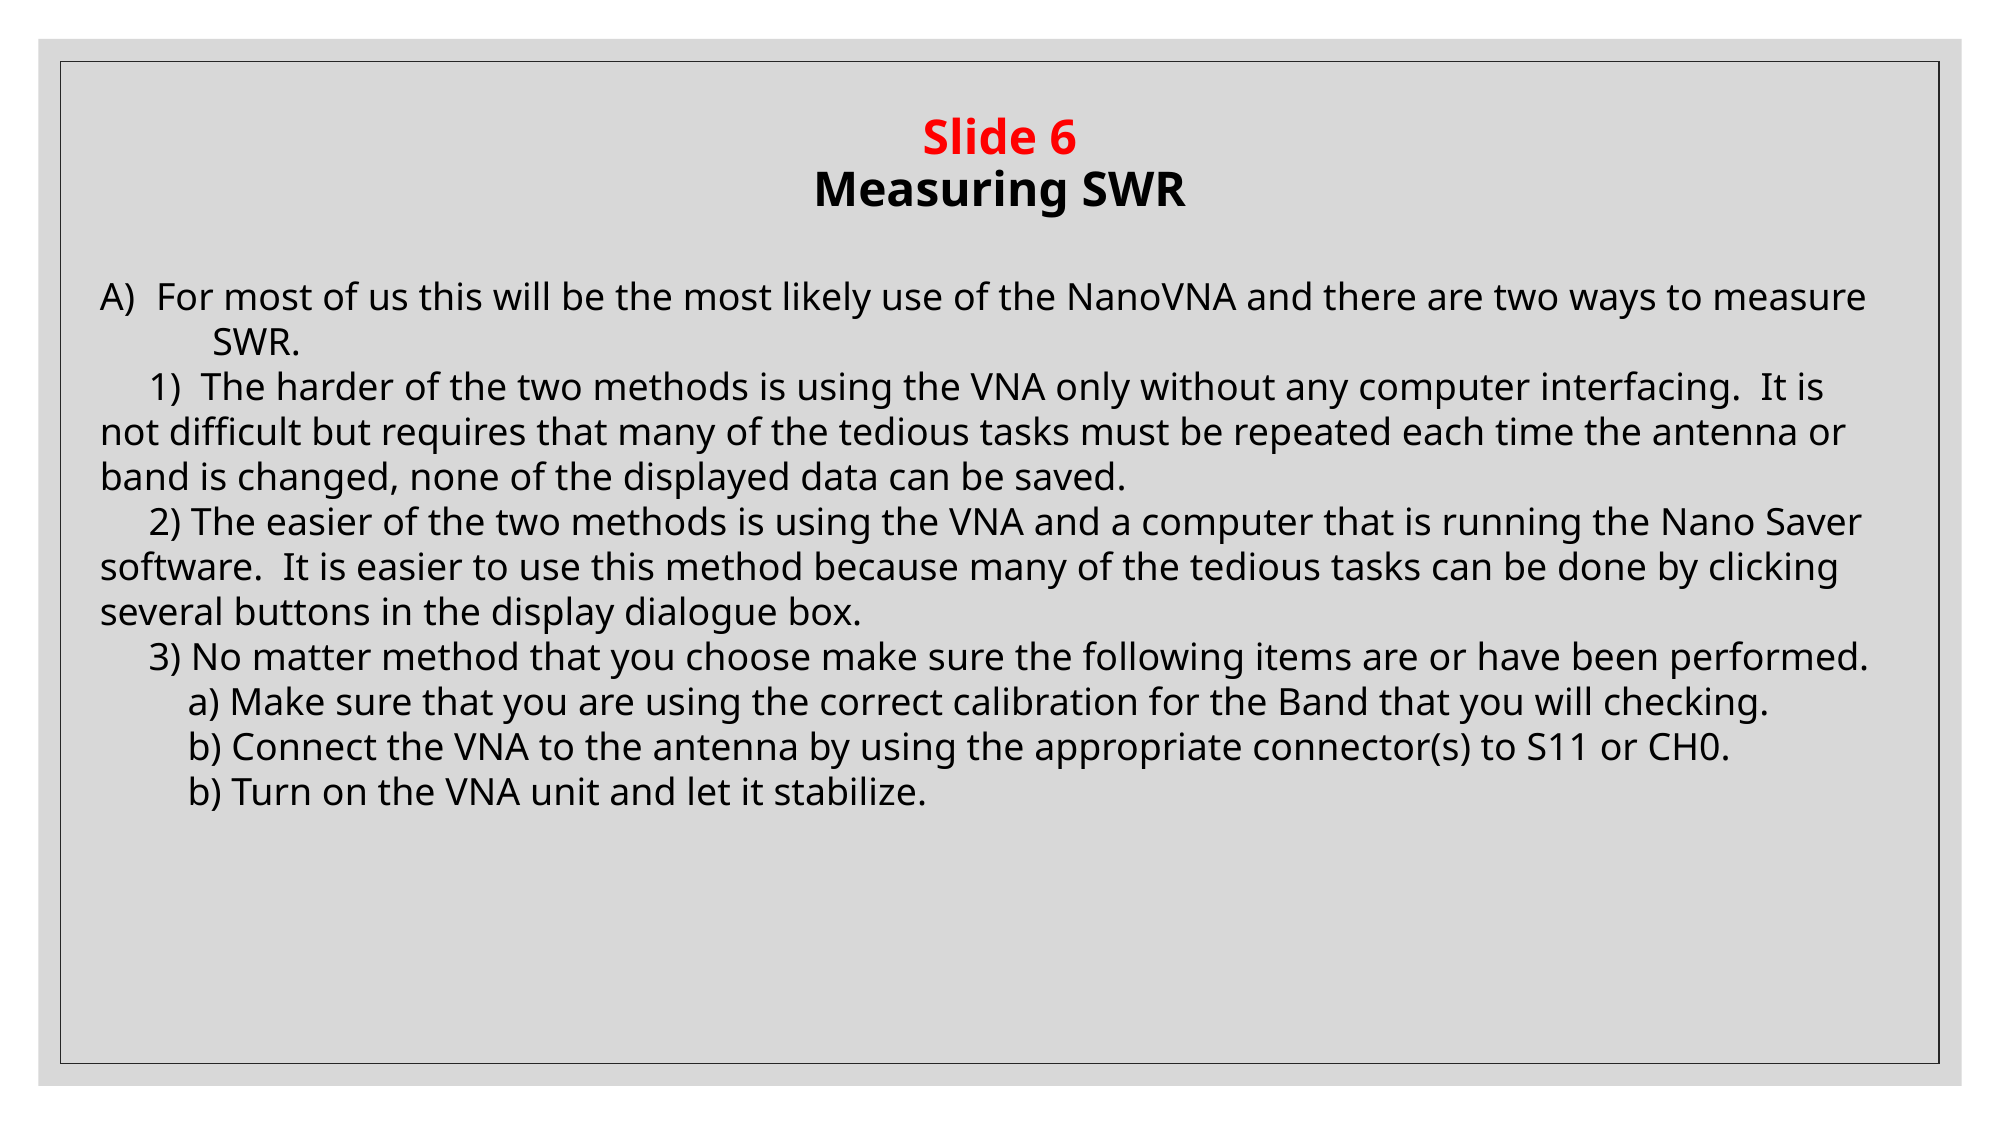

# Slide 6 Measuring SWR
For most of us this will be the most likely use of the NanoVNA and there are two ways to measure SWR.
 1) The harder of the two methods is using the VNA only without any computer interfacing. It is not difficult but requires that many of the tedious tasks must be repeated each time the antenna or band is changed, none of the displayed data can be saved.
 2) The easier of the two methods is using the VNA and a computer that is running the Nano Saver software. It is easier to use this method because many of the tedious tasks can be done by clicking several buttons in the display dialogue box.
 3) No matter method that you choose make sure the following items are or have been performed.
 a) Make sure that you are using the correct calibration for the Band that you will checking.
 b) Connect the VNA to the antenna by using the appropriate connector(s) to S11 or CH0.
 b) Turn on the VNA unit and let it stabilize.